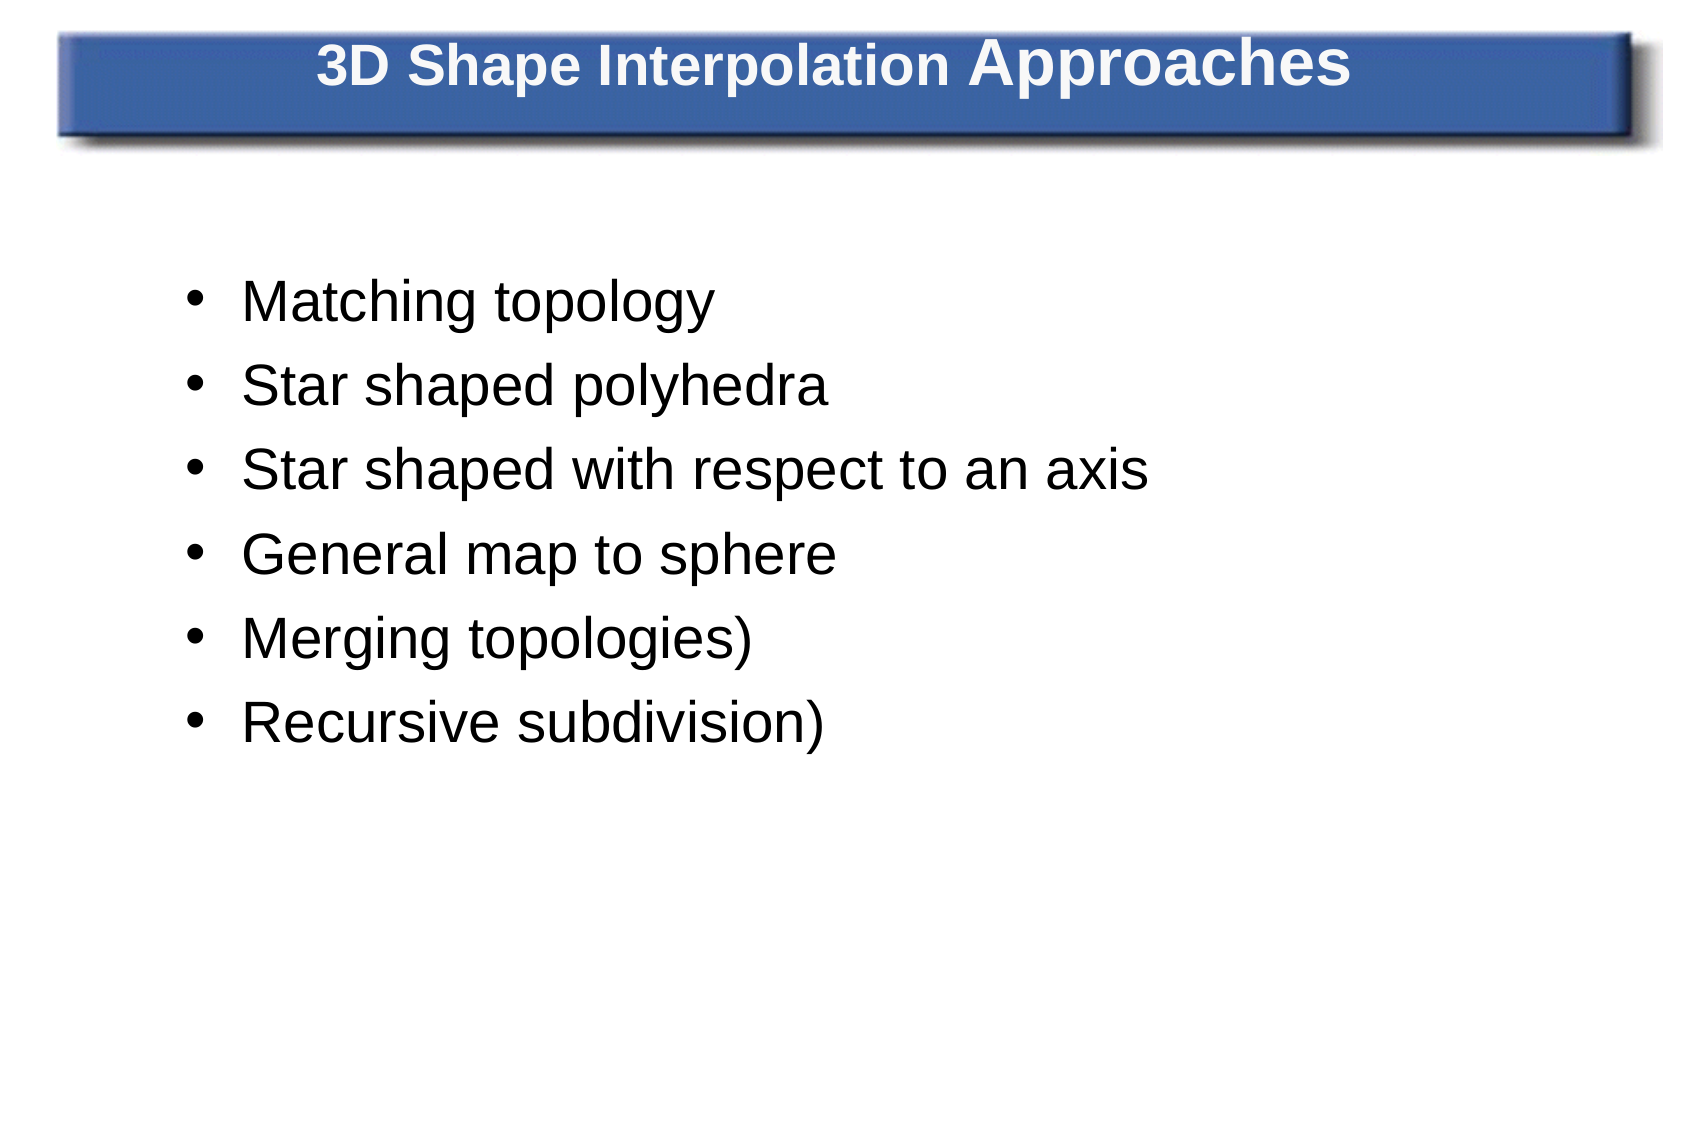

# 3D Shape Interpolation Approaches
Matching topology
Star shaped polyhedra
Star shaped with respect to an axis
General map to sphere
Merging topologies)
Recursive subdivision)